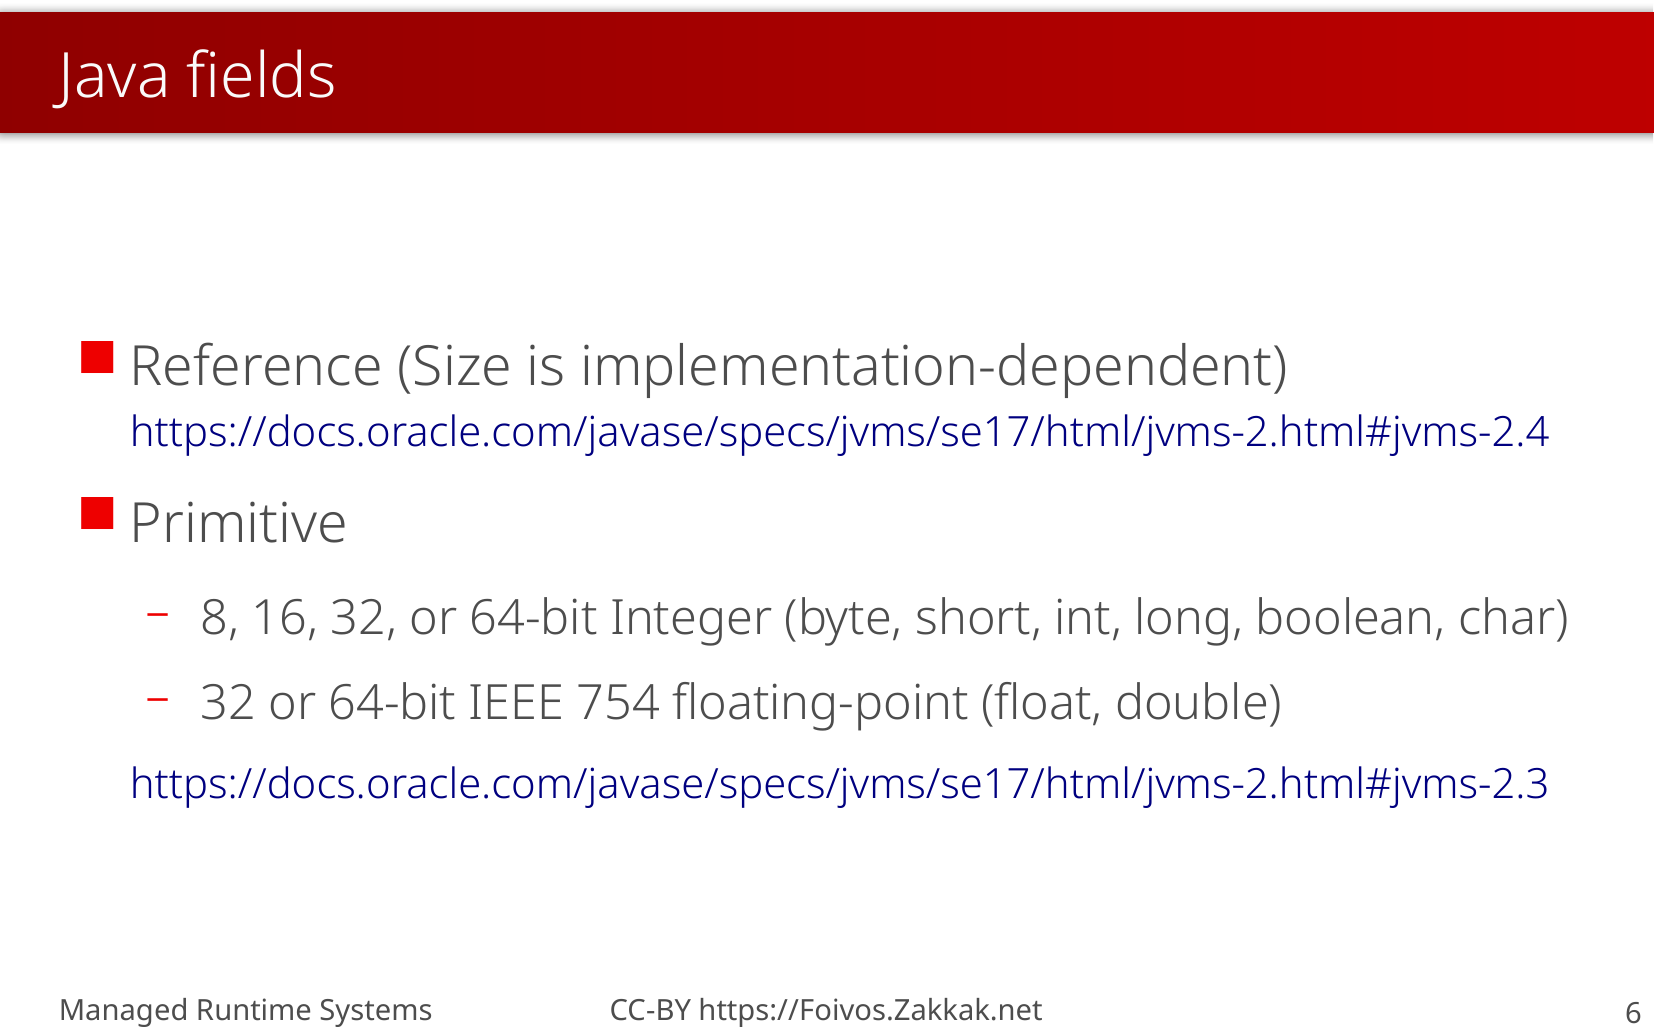

# Java fields
Reference (Size is implementation-dependent)
https://docs.oracle.com/javase/specs/jvms/se17/html/jvms-2.html#jvms-2.4
Primitive
8, 16, 32, or 64-bit Integer (byte, short, int, long, boolean, char)
32 or 64-bit IEEE 754 floating-point (float, double)
https://docs.oracle.com/javase/specs/jvms/se17/html/jvms-2.html#jvms-2.3
Managed Runtime Systems
CC-BY https://Foivos.Zakkak.net
6